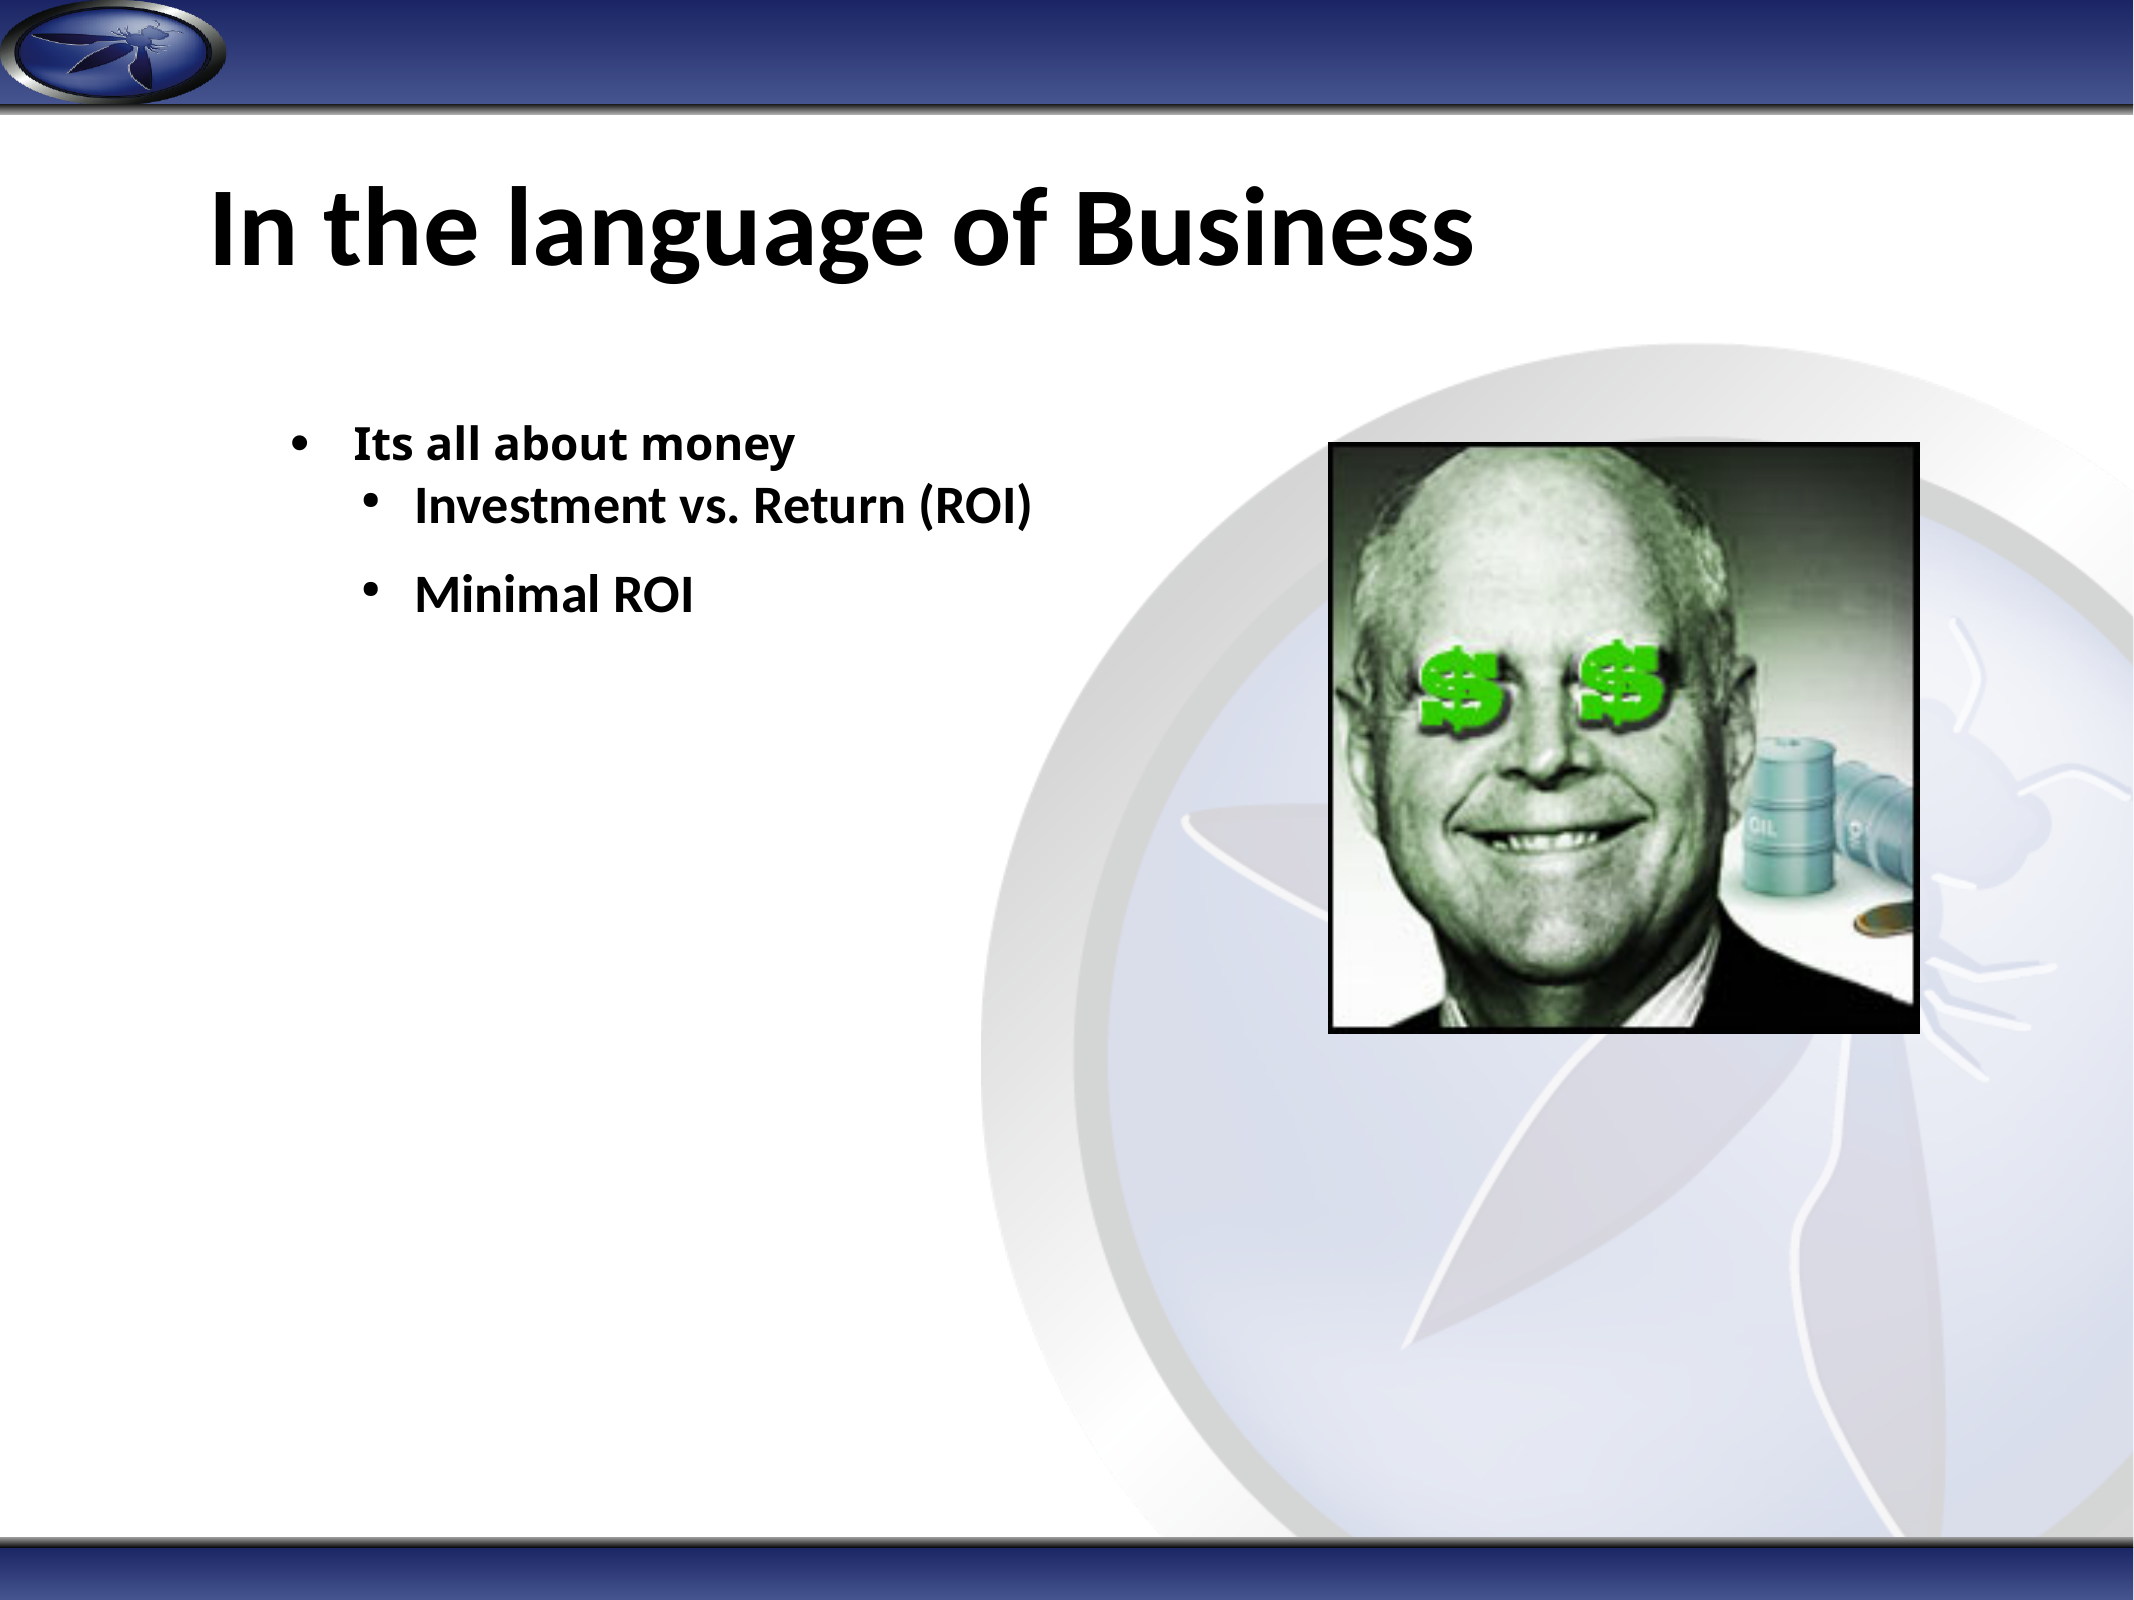

# In the language of Business
 Its all about money
Investment vs. Return (ROI)
Minimal ROI